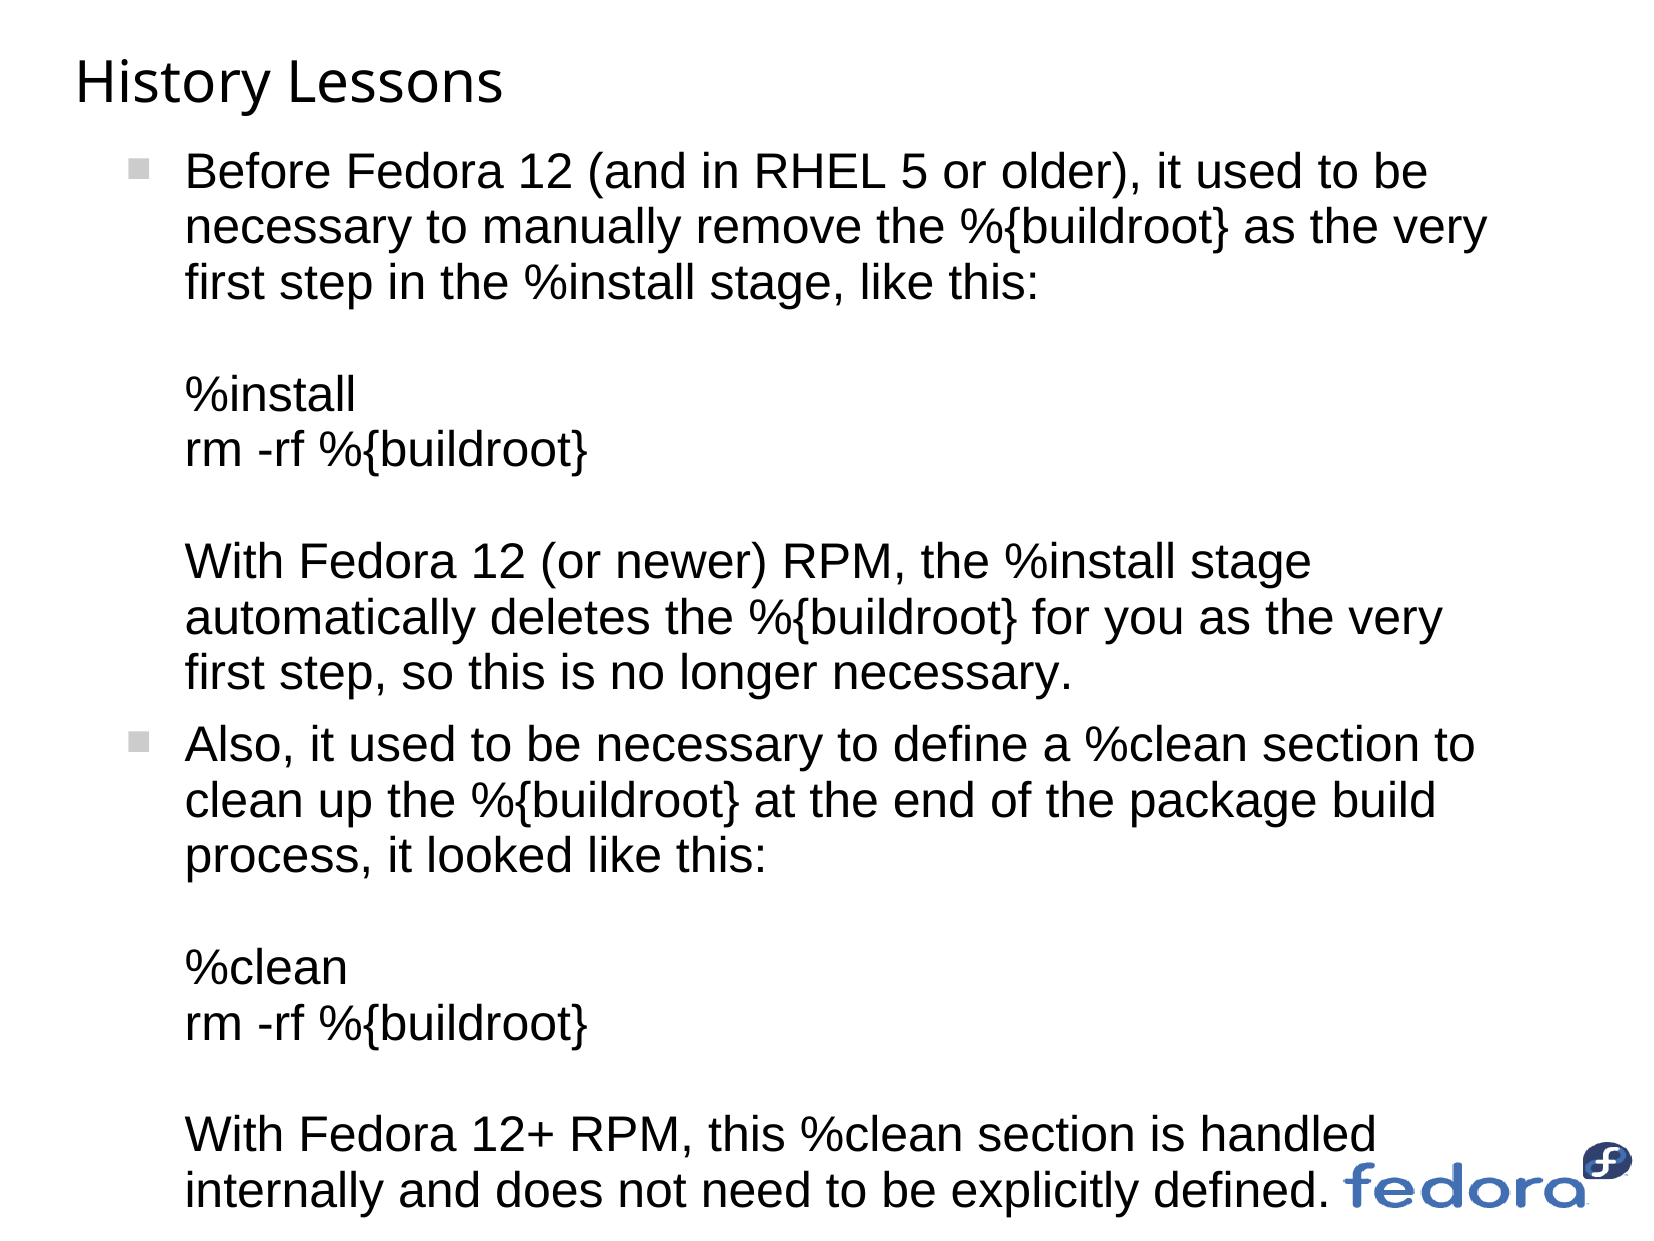

# History Lessons
Before Fedora 12 (and in RHEL 5 or older), it used to be necessary to manually remove the %{buildroot} as the very first step in the %install stage, like this:
%install
rm -rf %{buildroot}
With Fedora 12 (or newer) RPM, the %install stage automatically deletes the %{buildroot} for you as the very first step, so this is no longer necessary.
Also, it used to be necessary to define a %clean section to clean up the %{buildroot} at the end of the package build process, it looked like this:
%clean
rm -rf %{buildroot}
With Fedora 12+ RPM, this %clean section is handled internally and does not need to be explicitly defined.